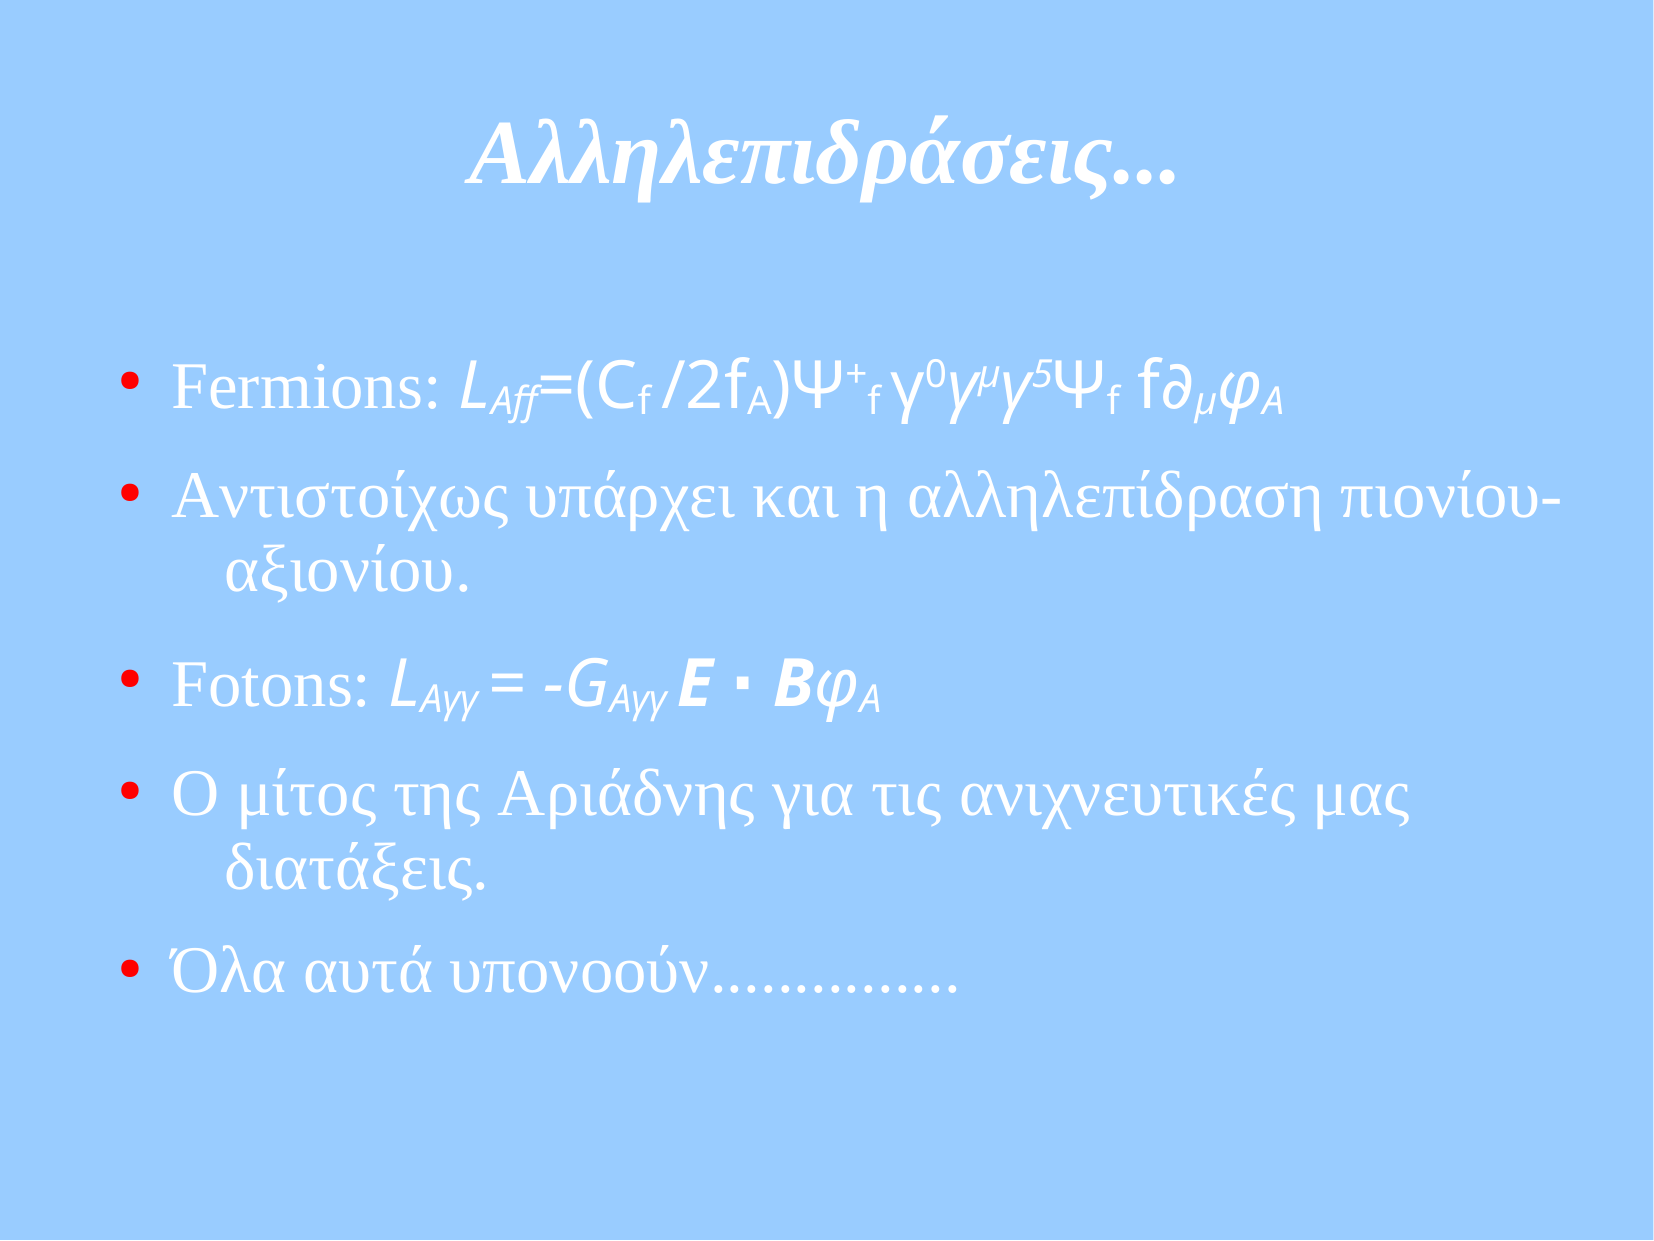

# Αλληλεπιδράσεις...
Fermions: LAff=(Cf /2fA)Ψ+f γ0γμγ5Ψf f∂μφA
Αντιστοίχως υπάρχει και η αλληλεπίδραση πιονίου-αξιονίου.
Fotons: LAγγ = -GΑγγ Ε ∙ ΒφΑ
Ο μίτος της Αριάδνης για τις ανιχνευτικές μας διατάξεις.
Όλα αυτά υπονοούν...............